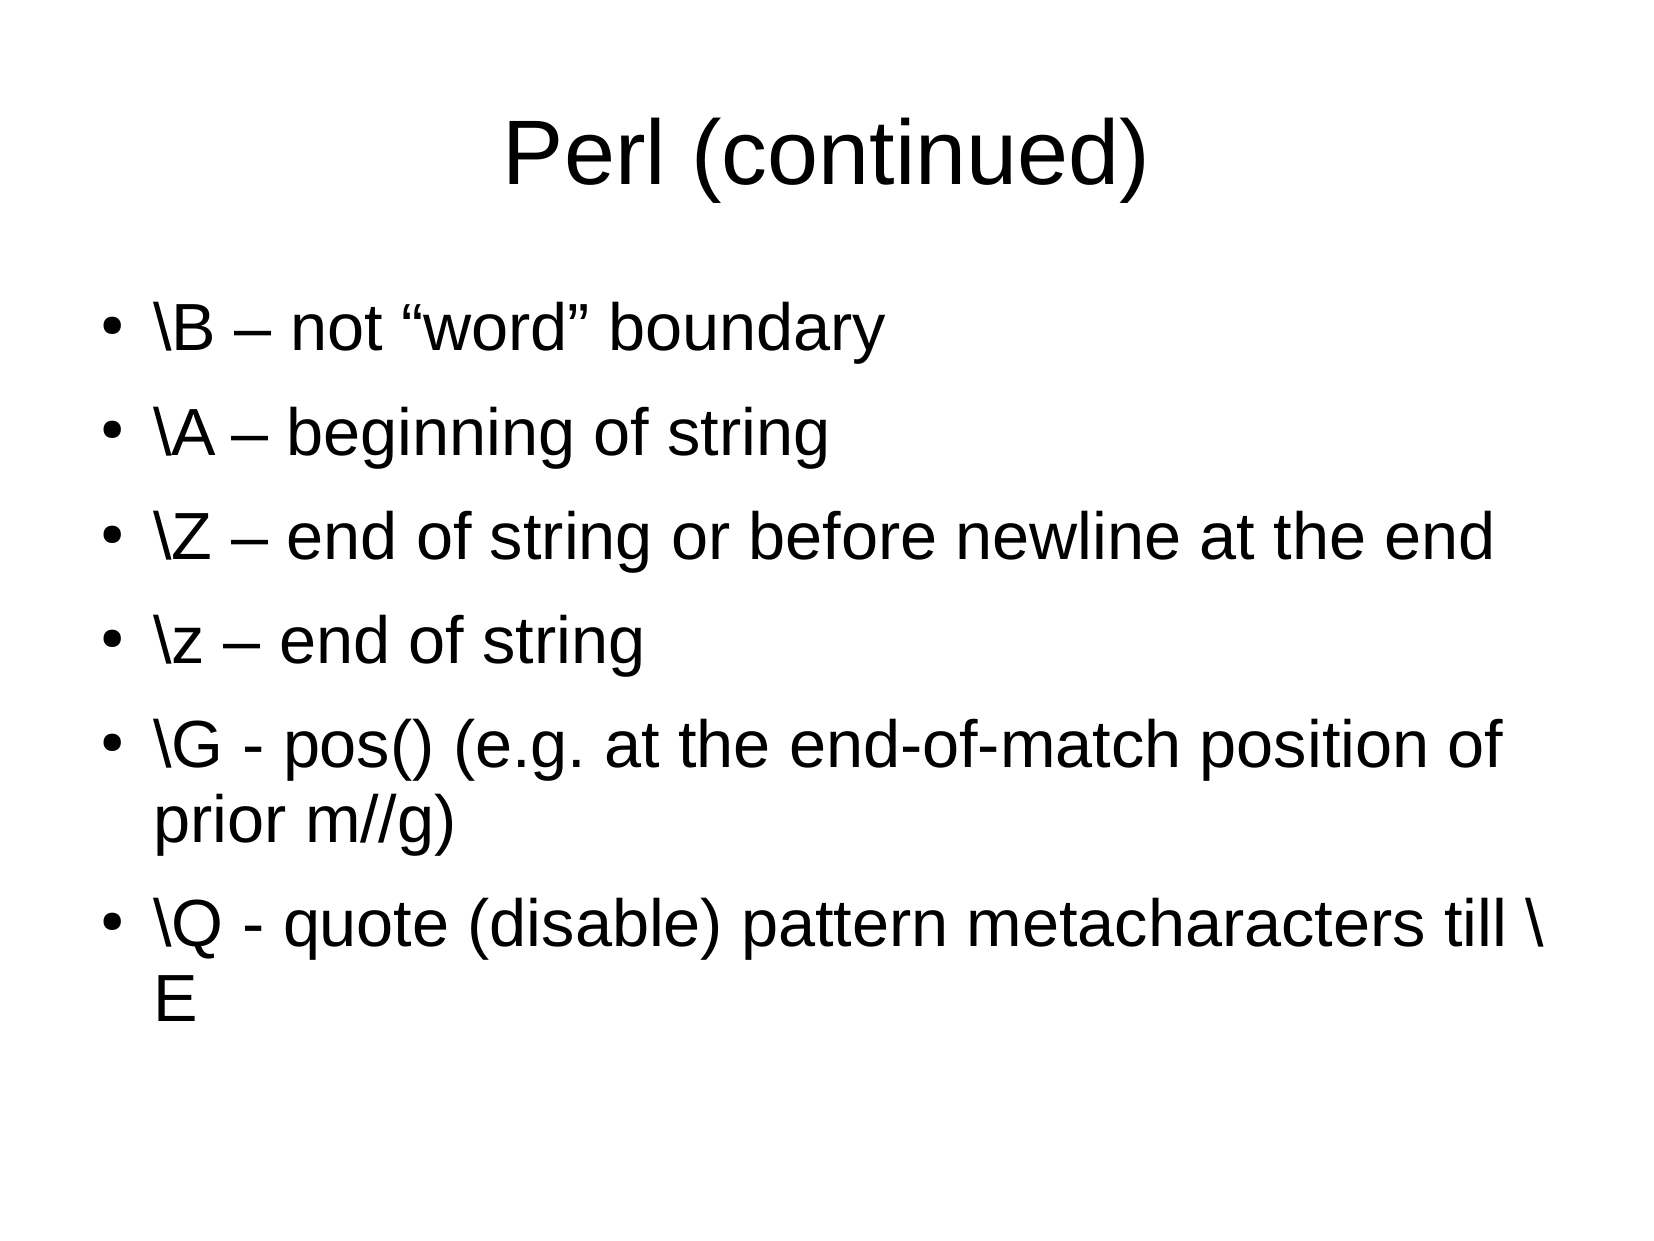

# Perl (continued)
\B – not “word” boundary
\A – beginning of string
\Z – end of string or before newline at the end
\z – end of string
\G - pos() (e.g. at the end-of-match position of prior m//g)
\Q - quote (disable) pattern metacharacters till \E